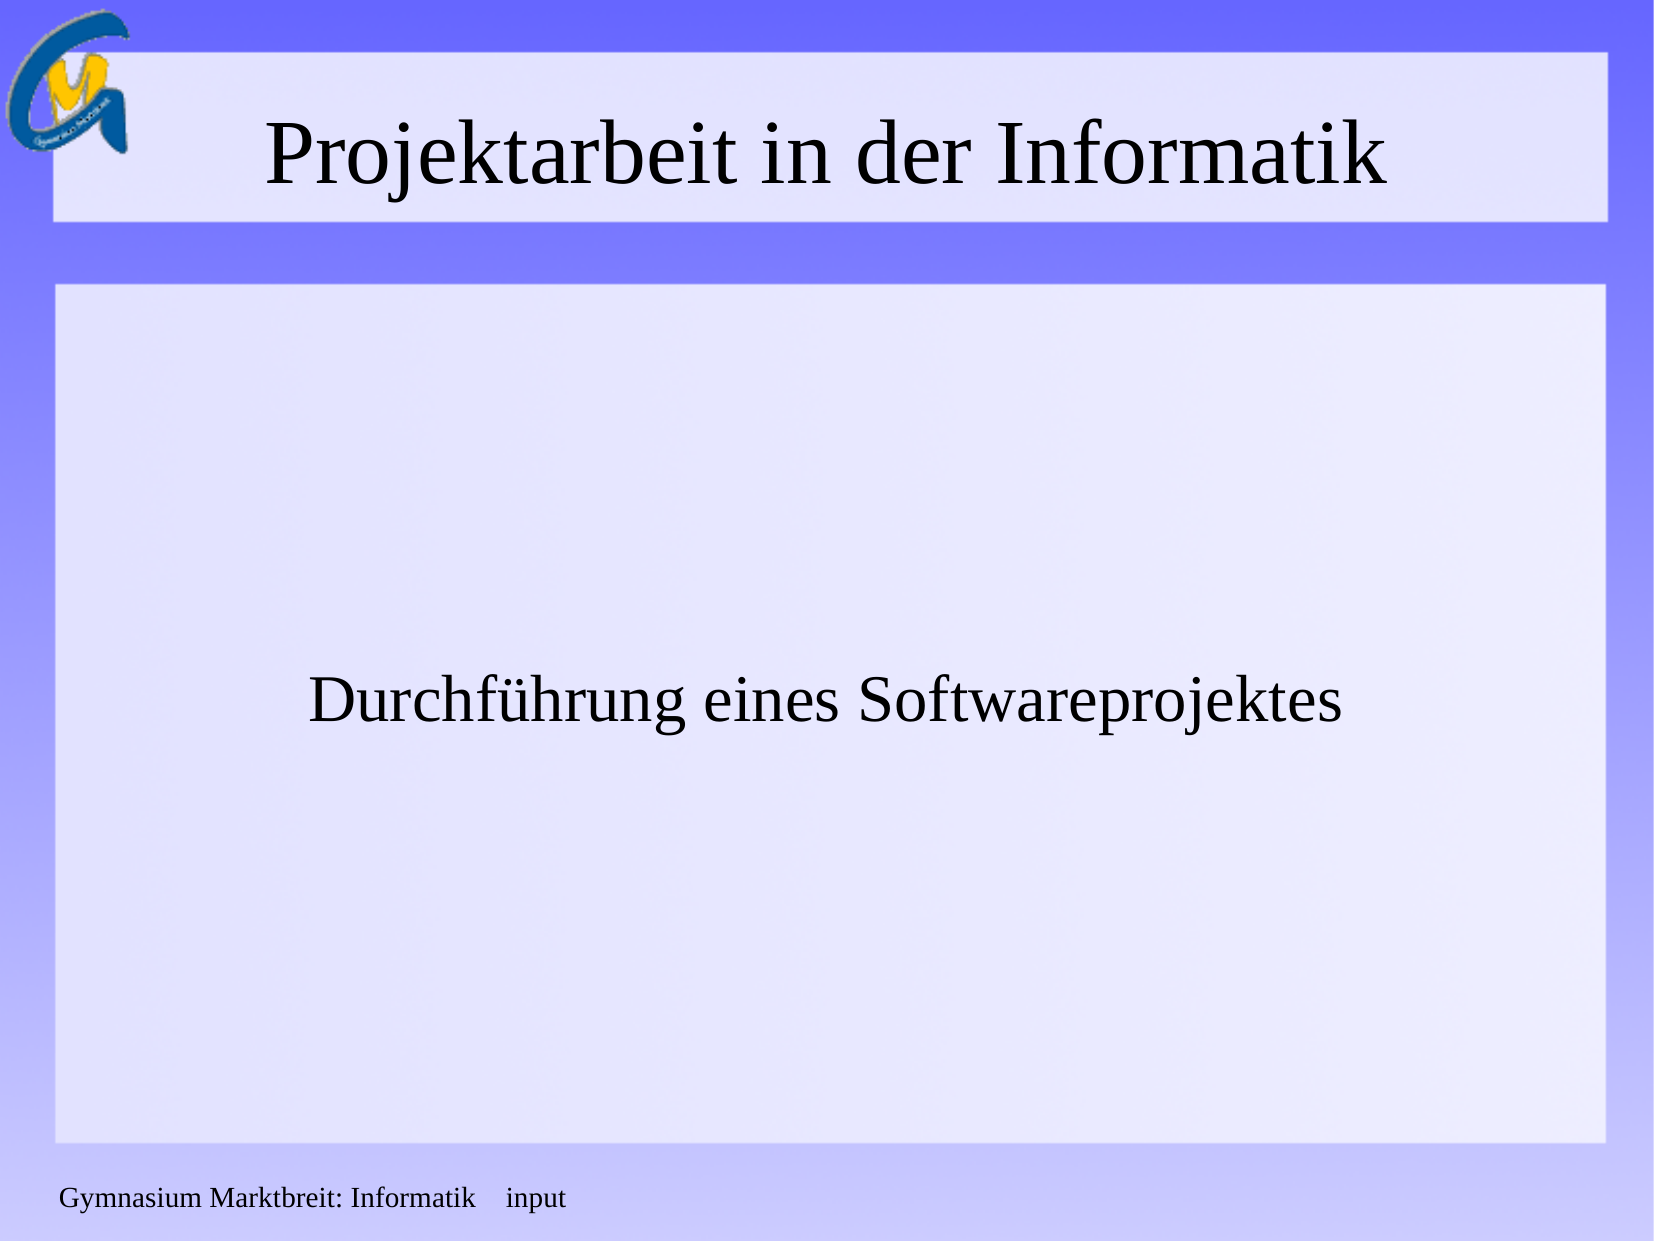

# Projektarbeit in der Informatik
Durchführung eines Softwareprojektes